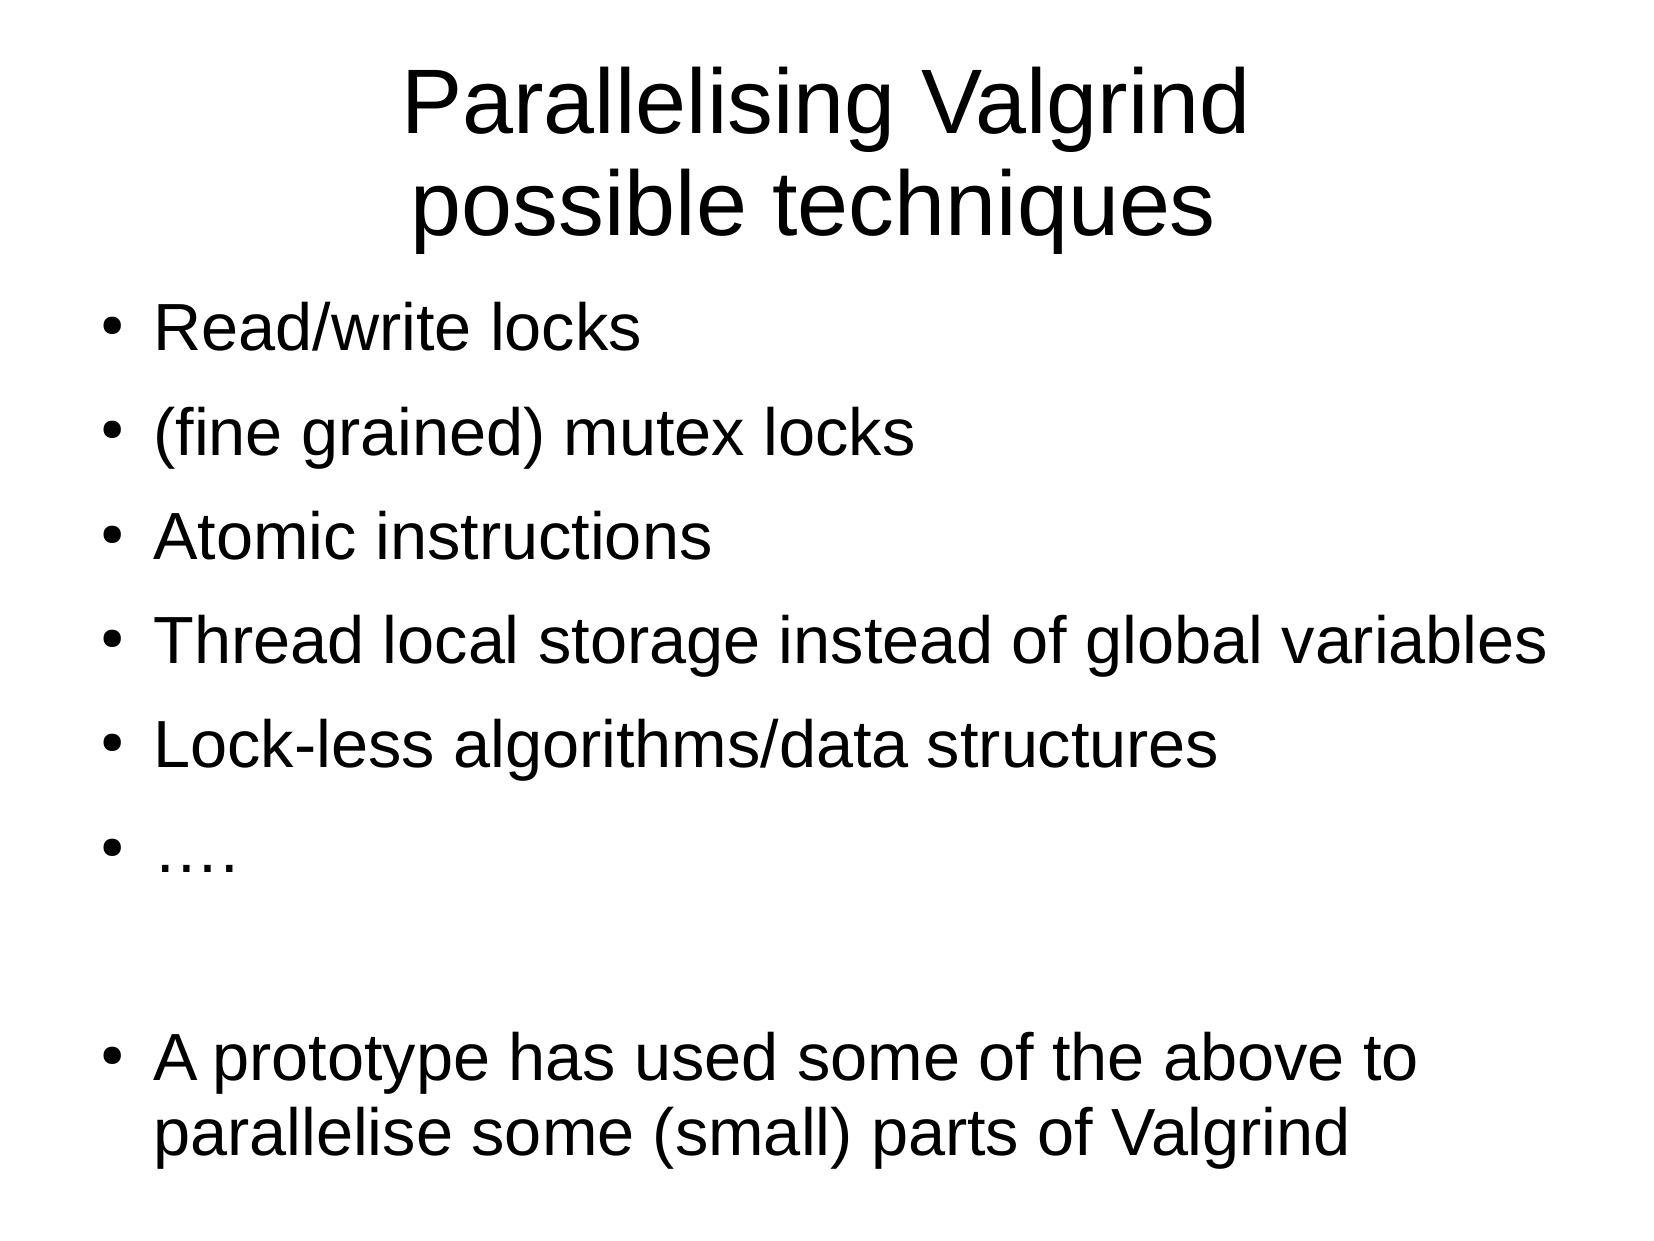

# Parallelising Valgrind possible techniques
Read/write locks
(fine grained) mutex locks
Atomic instructions
Thread local storage instead of global variables
Lock-less algorithms/data structures
….
A prototype has used some of the above to parallelise some (small) parts of Valgrind